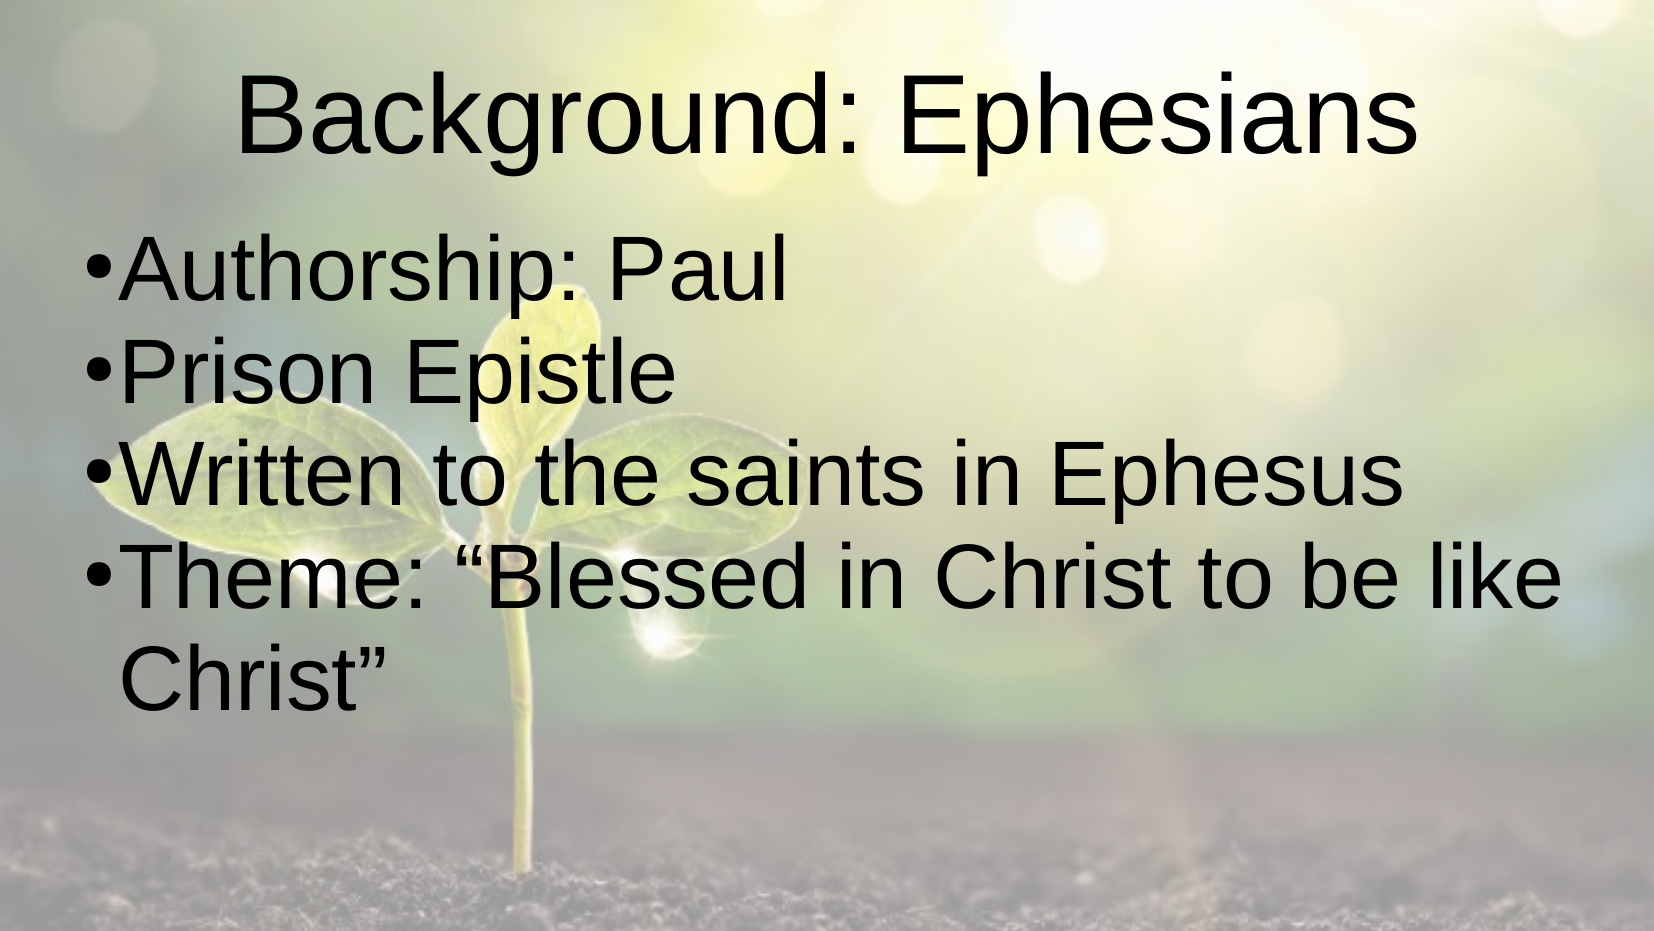

# Background: Ephesians
Authorship: Paul
Prison Epistle
Written to the saints in Ephesus
Theme: “Blessed in Christ to be like Christ”